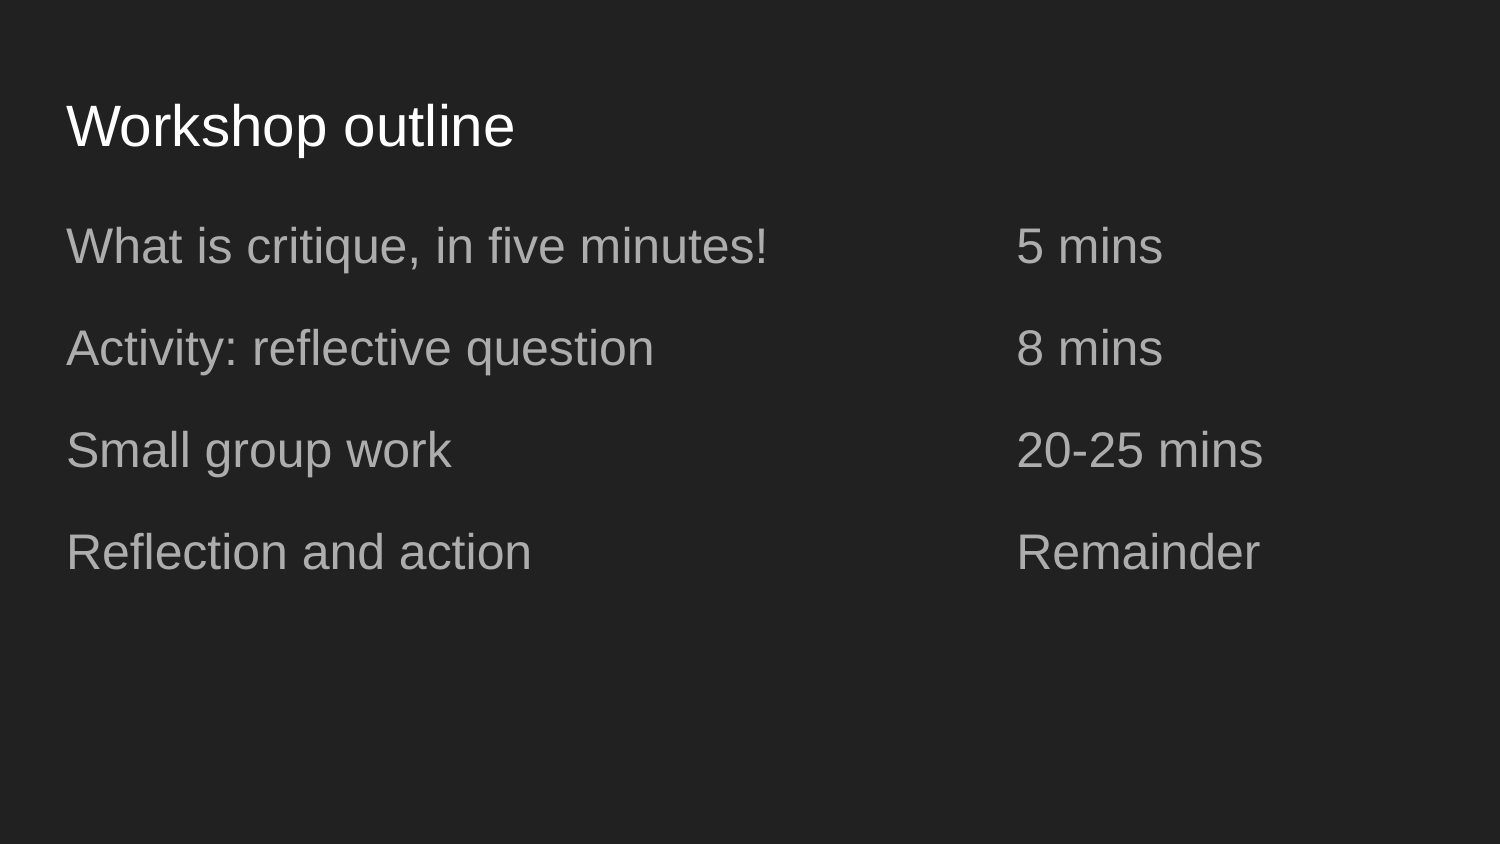

# Workshop outline
What is critique, in five minutes!
Activity: reflective question
Small group work
Reflection and action
5 mins
8 mins
20-25 mins
Remainder